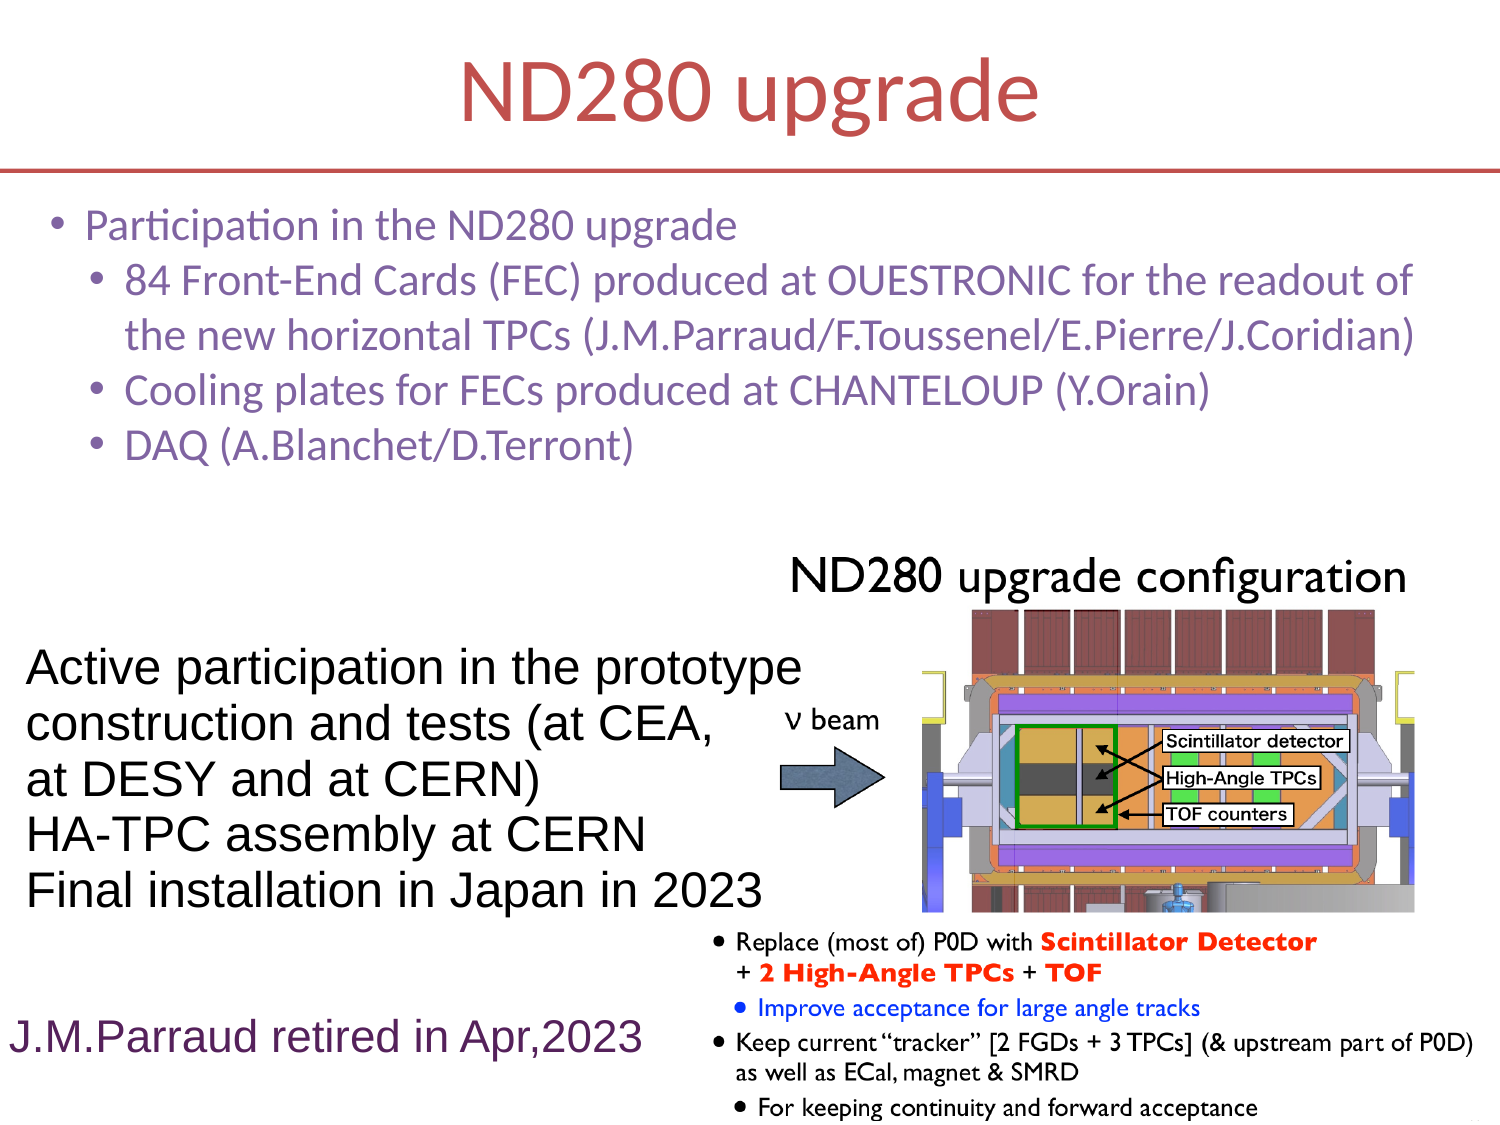

ND280 upgrade
Participation in the ND280 upgrade
84 Front-End Cards (FEC) produced at OUESTRONIC for the readout of the new horizontal TPCs (J.M.Parraud/F.Toussenel/E.Pierre/J.Coridian)
Cooling plates for FECs produced at CHANTELOUP (Y.Orain)
DAQ (A.Blanchet/D.Terront)
Active participation in the prototype
construction and tests (at CEA,
at DESY and at CERN)
HA-TPC assembly at CERN
Final installation in Japan in 2023
J.M.Parraud retired in Apr,2023